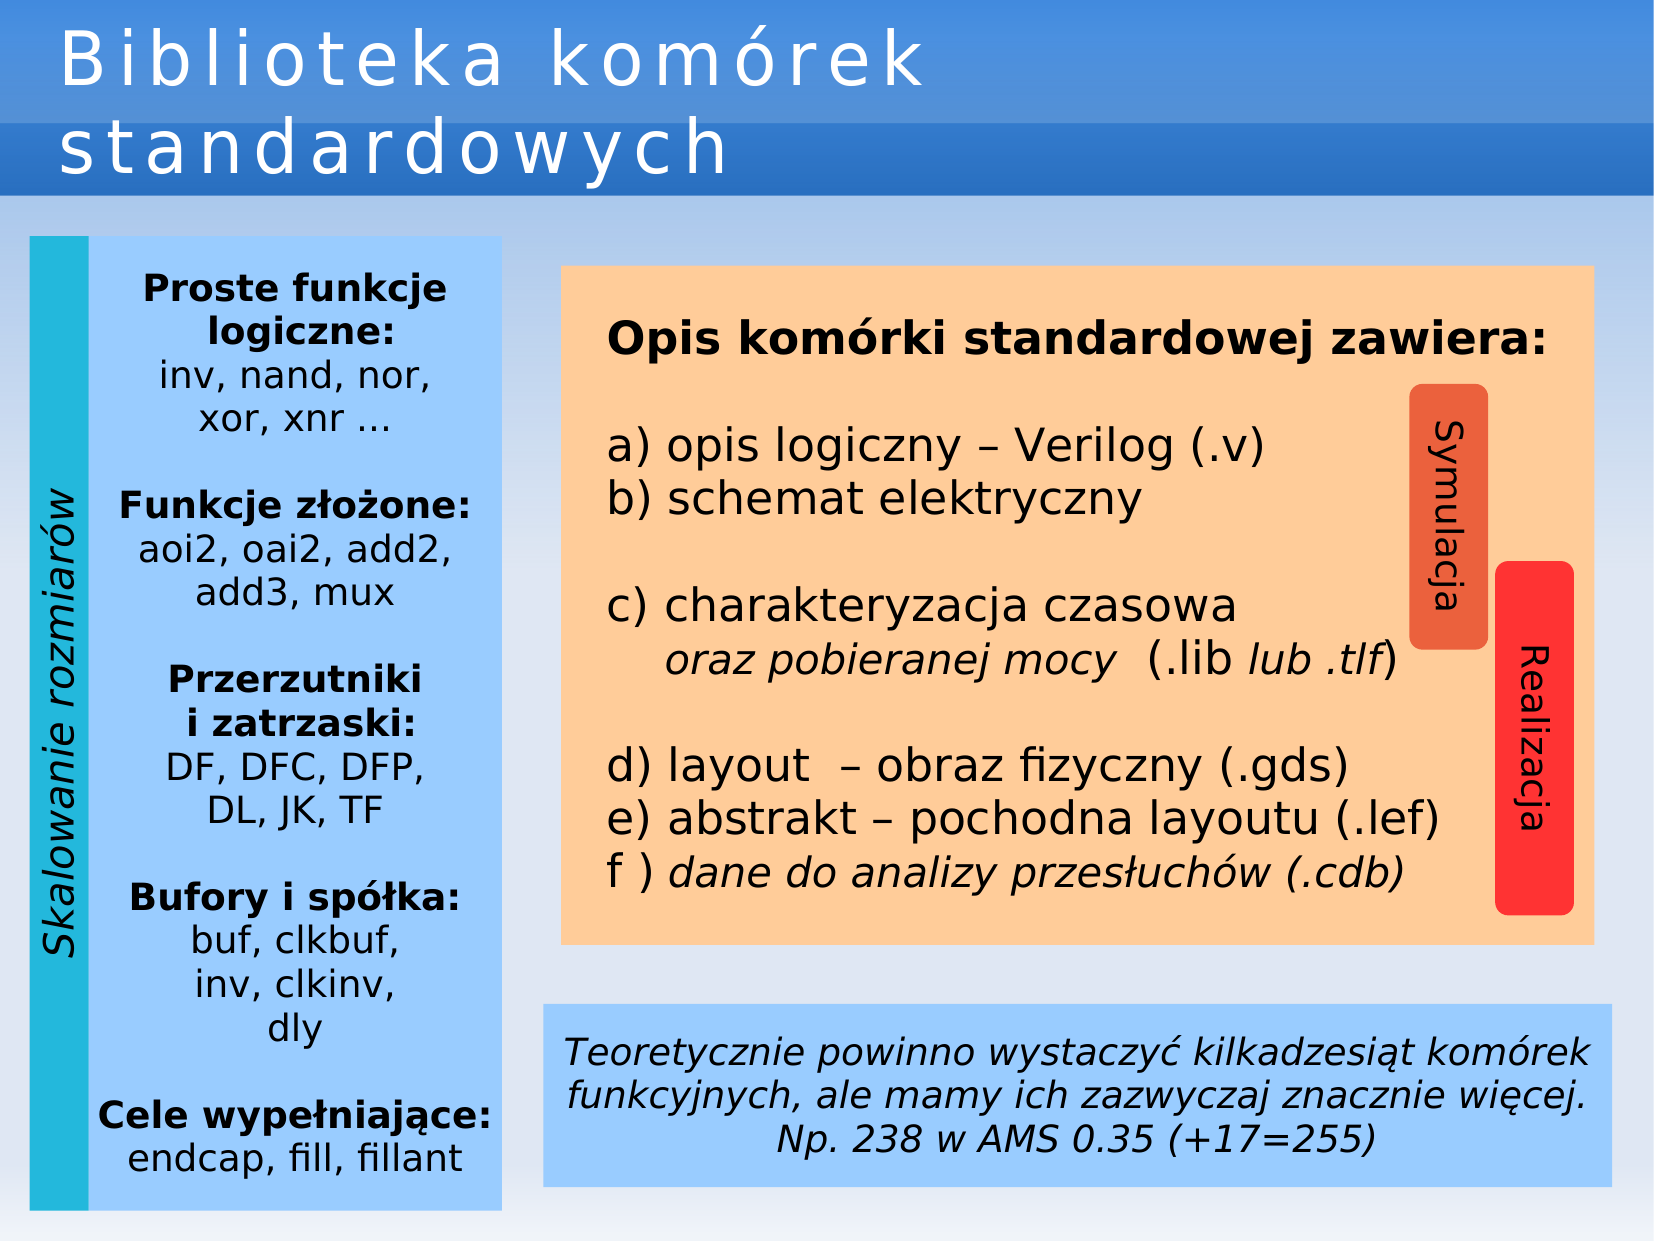

# Biblioteka komórek standardowych
Proste funkcje
 logiczne:
inv, nand, nor,
xor, xnr ...
Funkcje złożone:
aoi2, oai2, add2,
add3, mux
Przerzutniki
 i zatrzaski:
DF, DFC, DFP,
DL, JK, TF
Bufory i spółka:
buf, clkbuf,
inv, clkinv,
dly
Cele wypełniające:
endcap, fill, fillant
Opis komórki standardowej zawiera:
a) opis logiczny – Verilog (.v)
b) schemat elektryczny
c) charakteryzacja czasowa
 oraz pobieranej mocy (.lib lub .tlf)
d) layout – obraz fizyczny (.gds)
e) abstrakt – pochodna layoutu (.lef)
f ) dane do analizy przesłuchów (.cdb)
Symulacja
Skalowanie rozmiarów
Realizacja
Teoretycznie powinno wystaczyć kilkadzesiąt komórek
funkcyjnych, ale mamy ich zazwyczaj znacznie więcej.
Np. 238 w AMS 0.35 (+17=255)